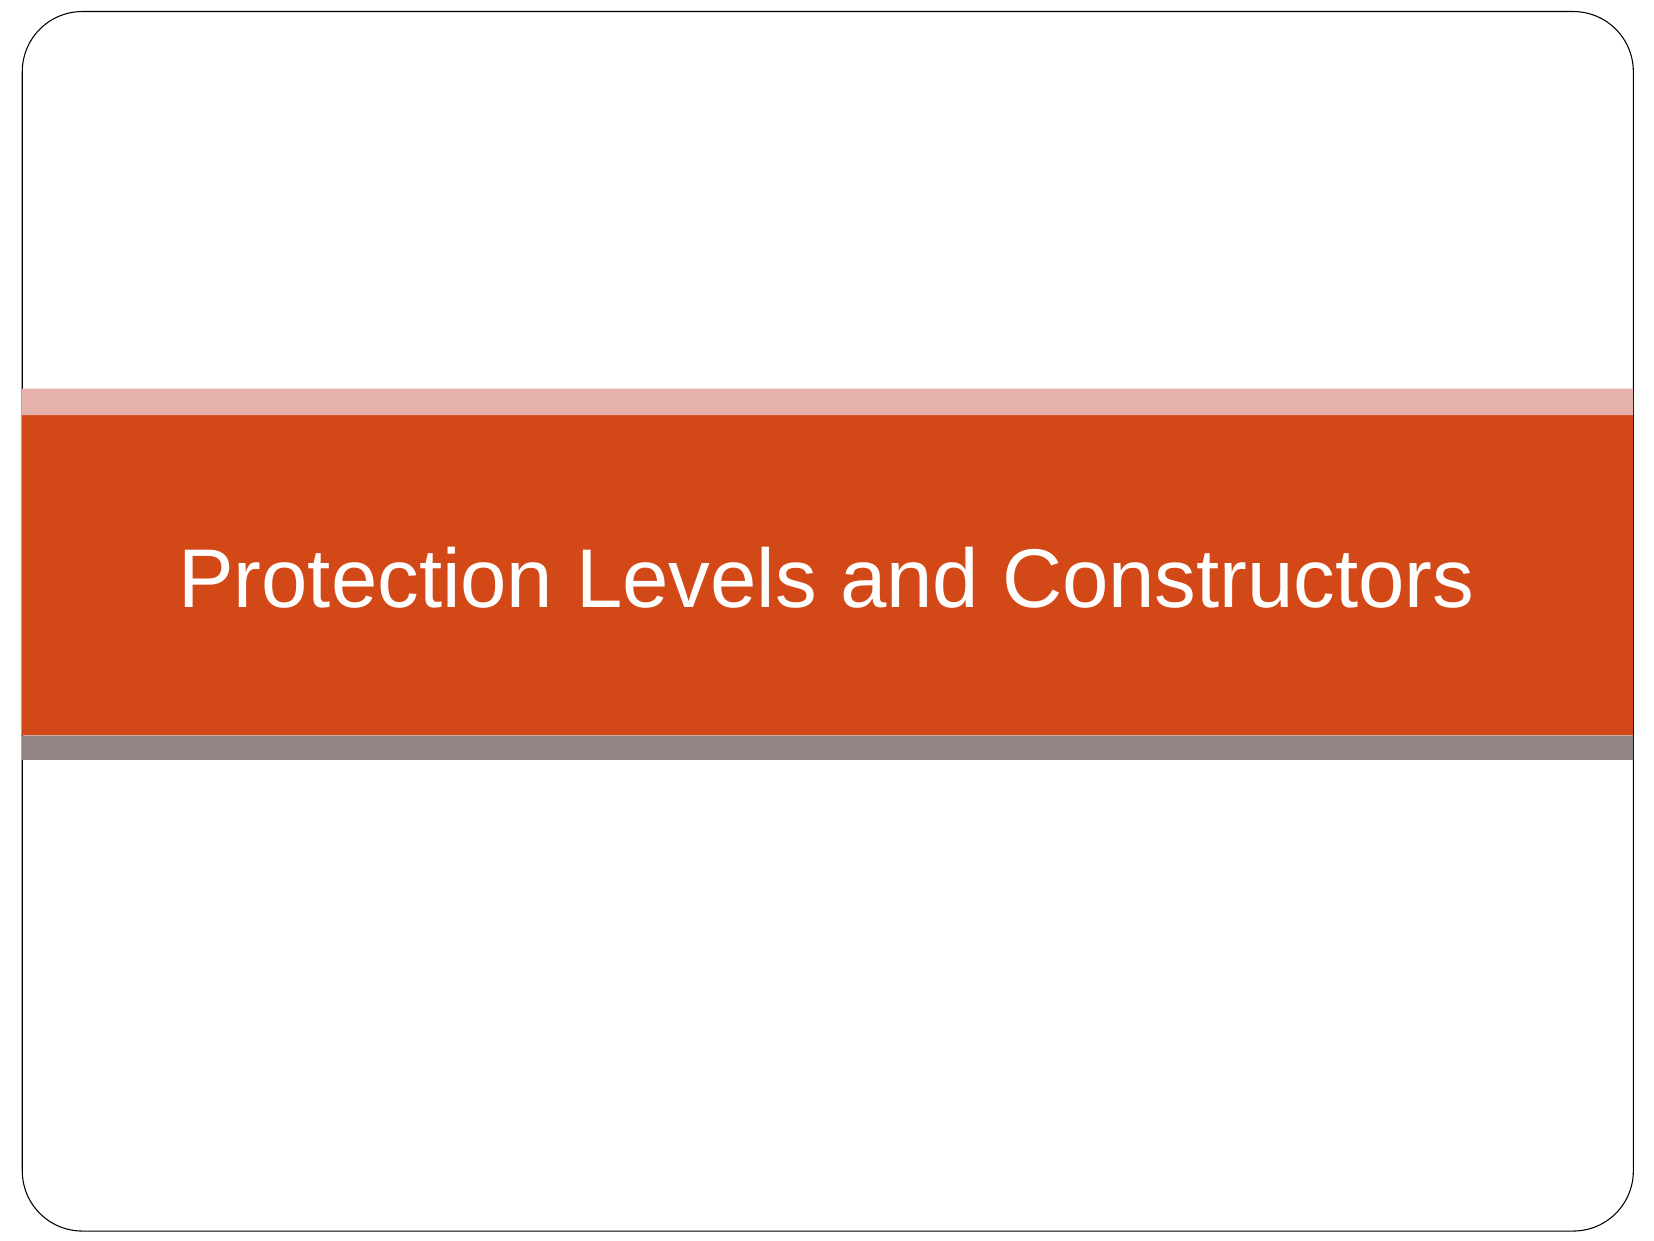

# Protection Levels and Constructors
Protection Levels and Constructors